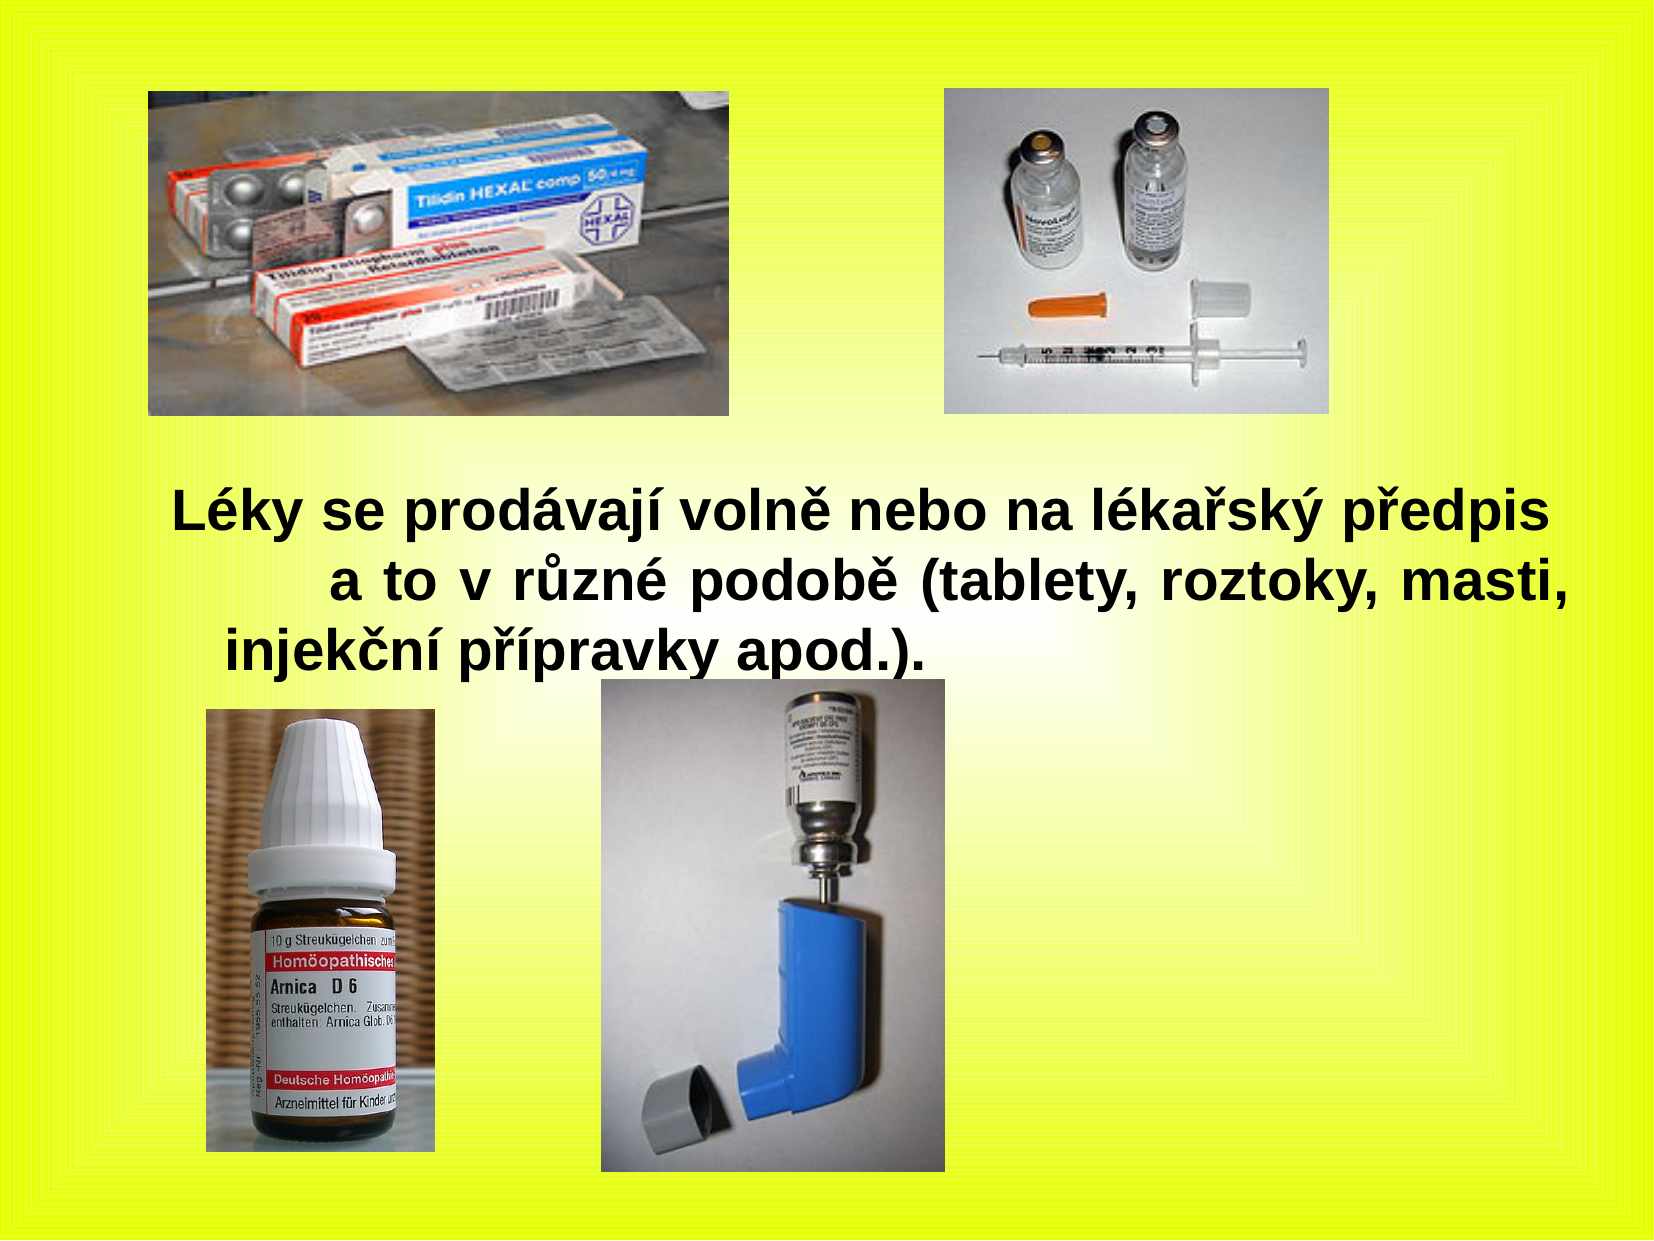

# Léky se prodávají volně nebo na lékařský předpis a to v různé podobě (tablety, roztoky, masti, injekční přípravky apod.).